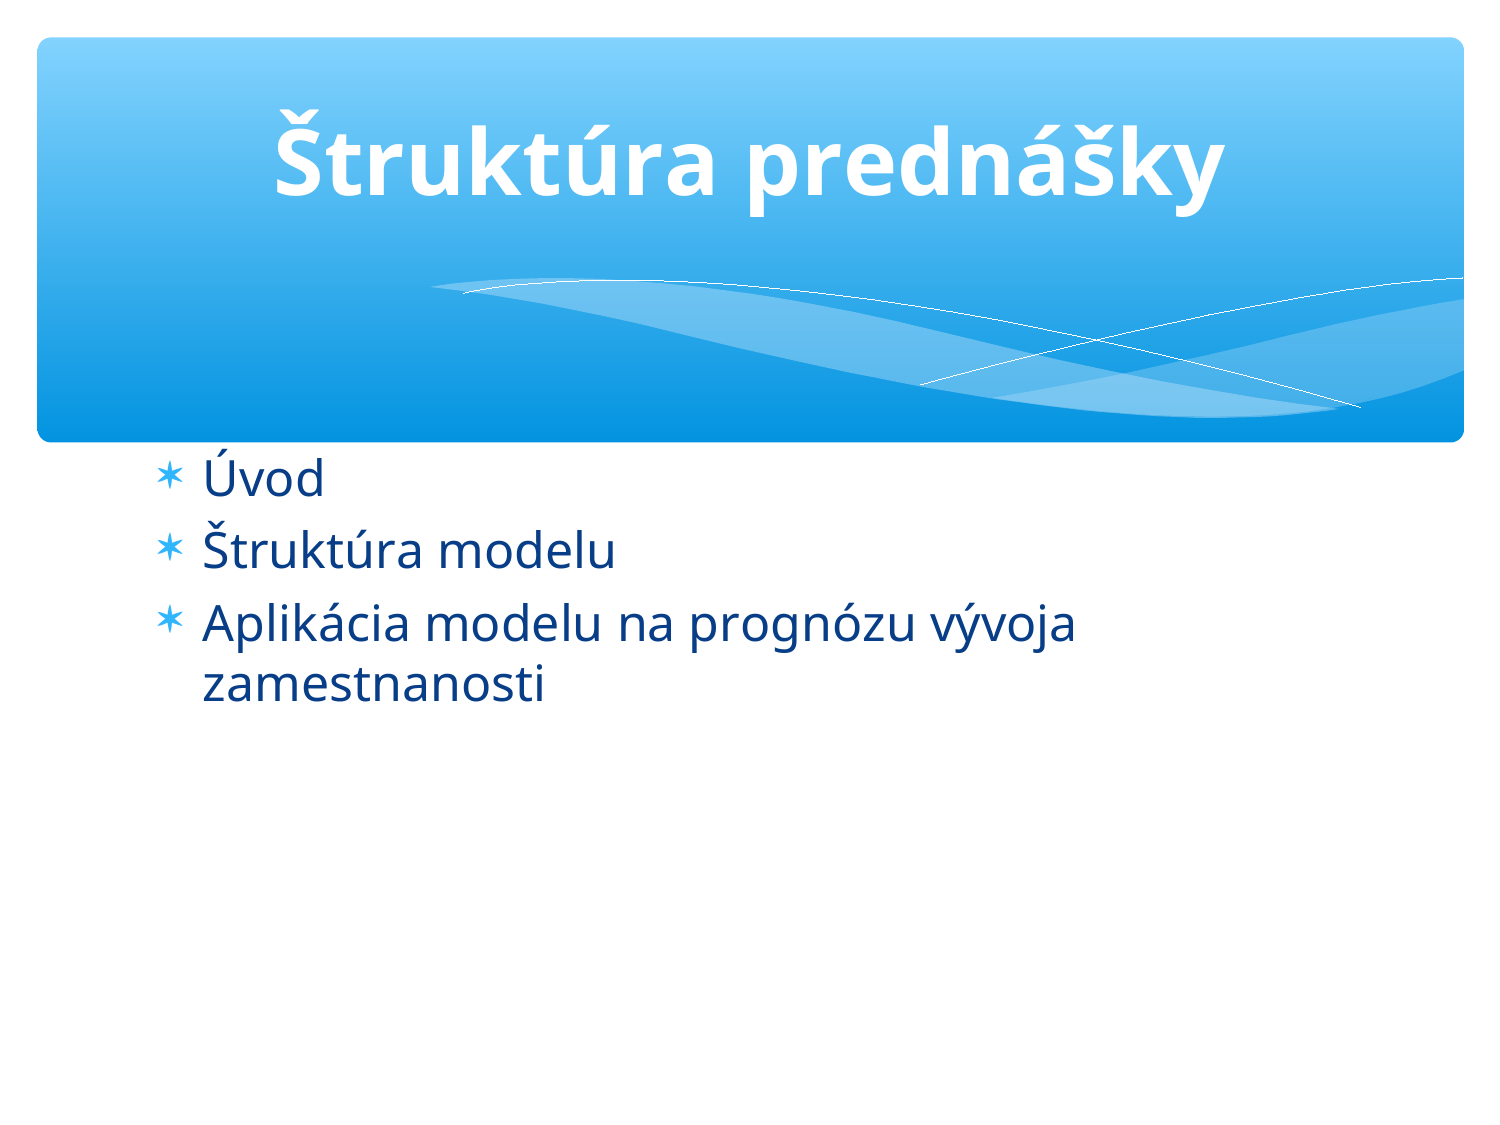

Štruktúra prednášky
# Úvod
Štruktúra modelu
Aplikácia modelu na prognózu vývoja zamestnanosti